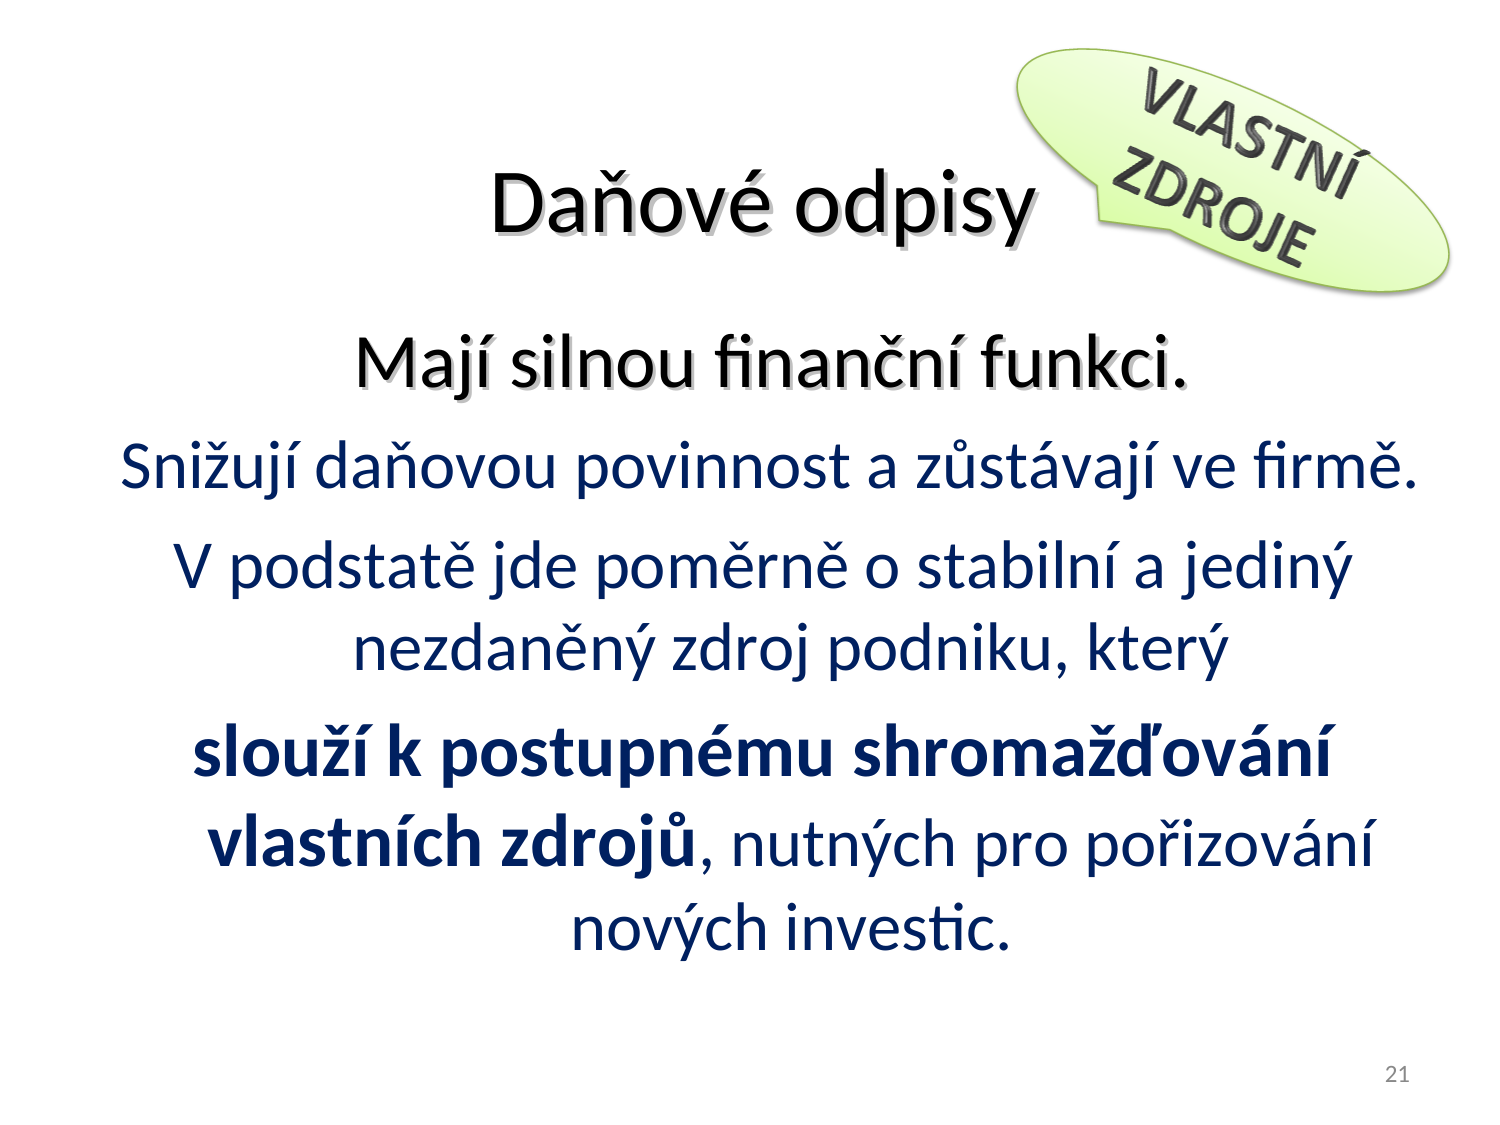

Daňové odpisy
# Mají silnou finanční funkci.
 Snižují daňovou povinnost a zůstávají ve firmě.
V podstatě jde poměrně o stabilní a jediný nezdaněný zdroj podniku, který
slouží k postupnému shromažďování vlastních zdrojů, nutných pro pořizování nových investic.